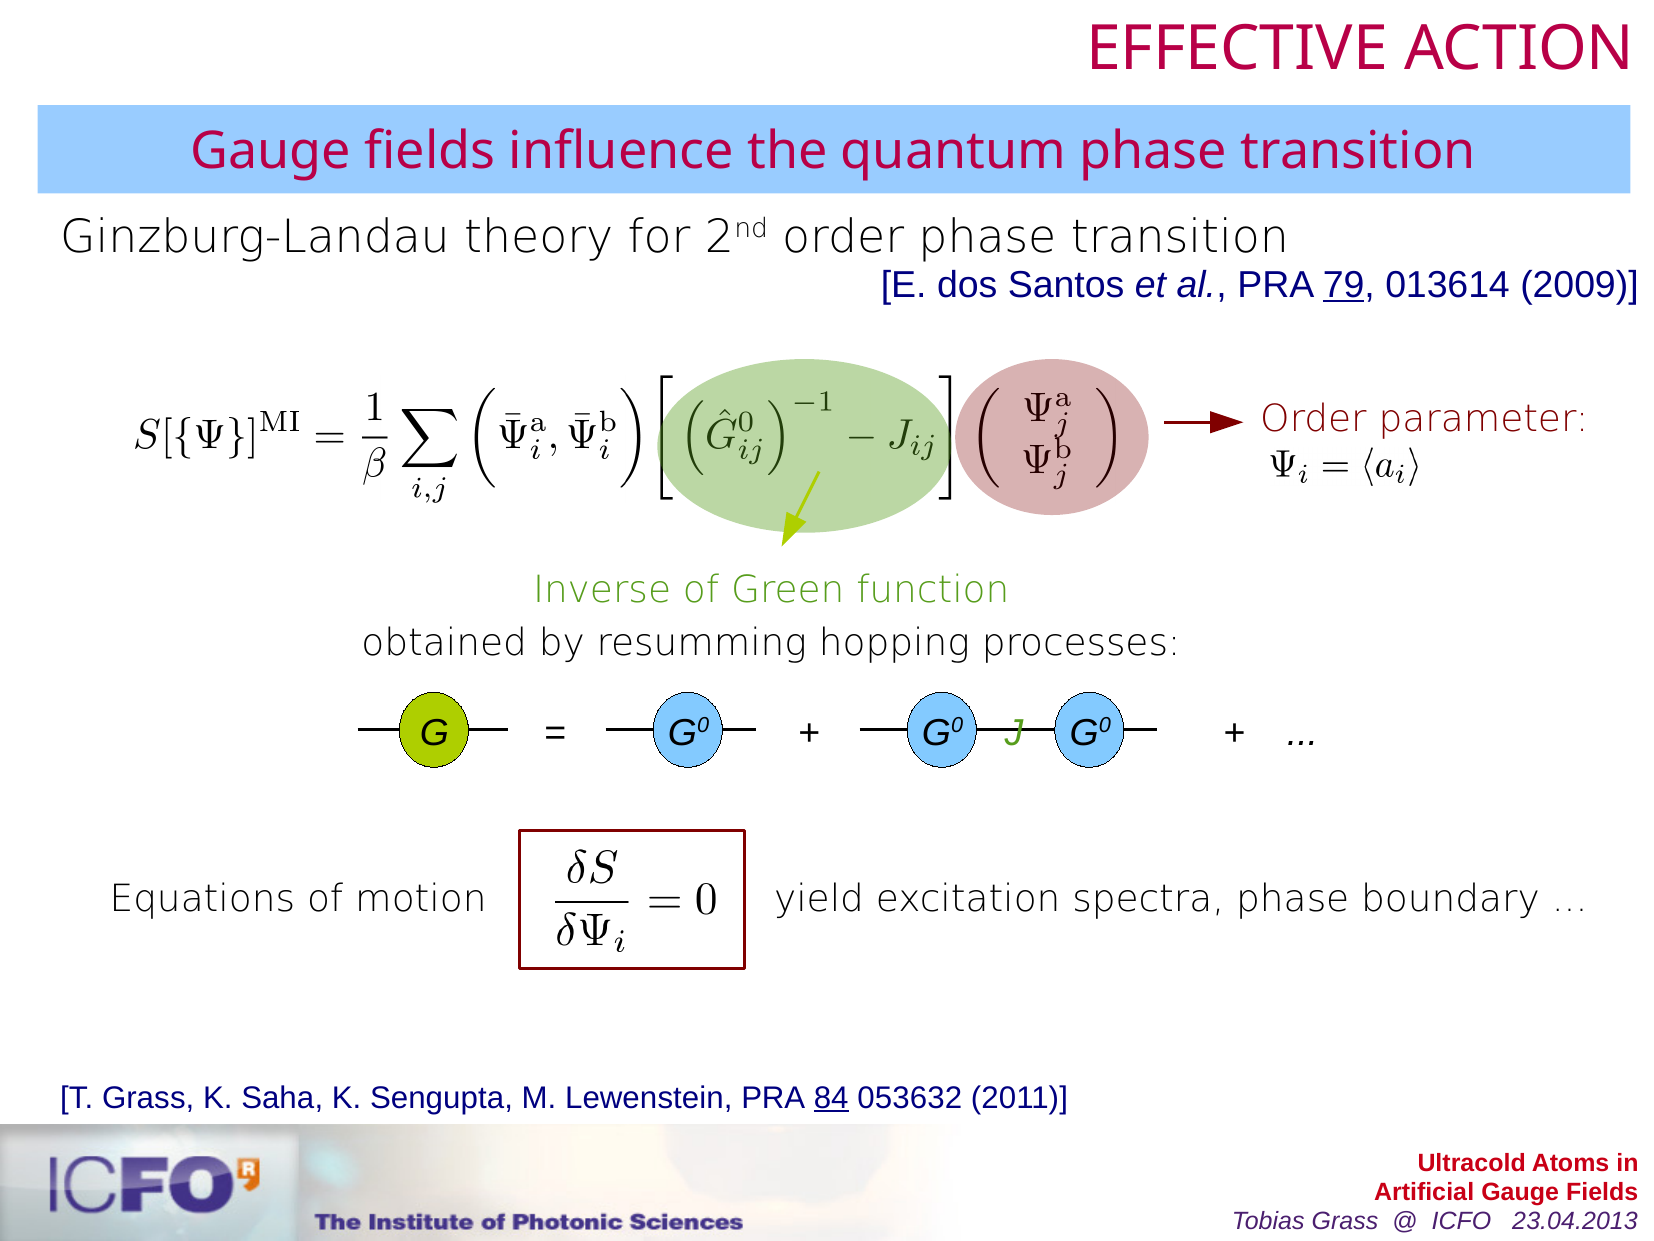

EFFECTIVE ACTION
Gauge fields influence the quantum phase transition
Ginzburg-Landau theory for 2nd order phase transition
[E. dos Santos et al., PRA 79, 013614 (2009)]
Equations of motion yield excitation spectra, phase boundary ...
[T. Grass, K. Saha, K. Sengupta, M. Lewenstein, PRA 84 053632 (2011)]
Order parameter:
Inverse of Green function
obtained by resumming hopping processes:
G
=
G0
+
G0
J
G0
+ ...
Ultracold Atoms in
Artificial Gauge Fields
Tobias Grass @ ICFO 23.04.2013